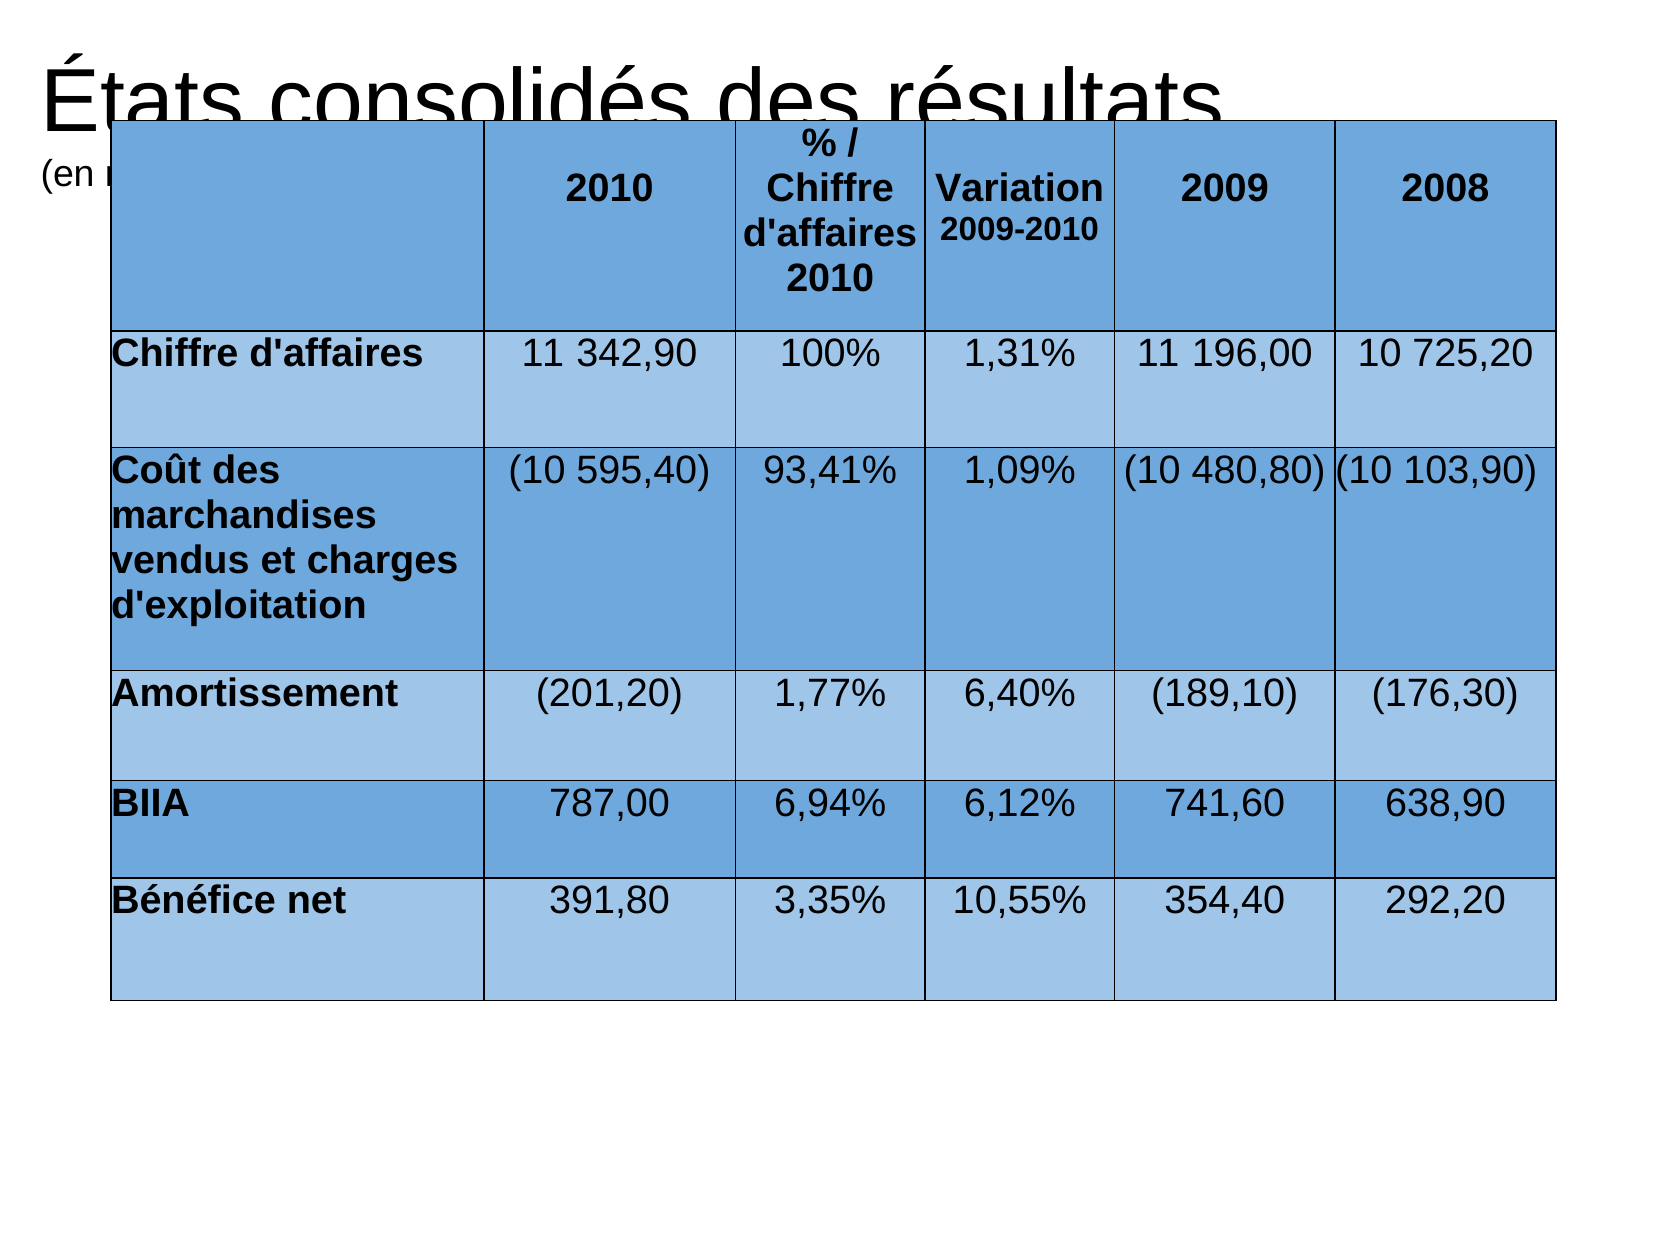

# États consolidés des résultats  (en millions de dollars canadiens)
2010
% / Chiffre d'affaires 2010
Variation 2009-2010
2009
2008
Chiffre d'affaires
11 342,90
100%
1,31%
11 196,00
10 725,20
Coût des marchandises vendus et charges d'exploitation
(10 595,40)
93,41%
1,09%
(10 480,80)
(10 103,90)
Amortissement
(201,20)
1,77%
6,40%
(189,10)
(176,30)
BIIA
787,00
6,94%
6,12%
741,60
638,90
Bénéfice net
391,80
3,35%
10,55%
354,40
292,20